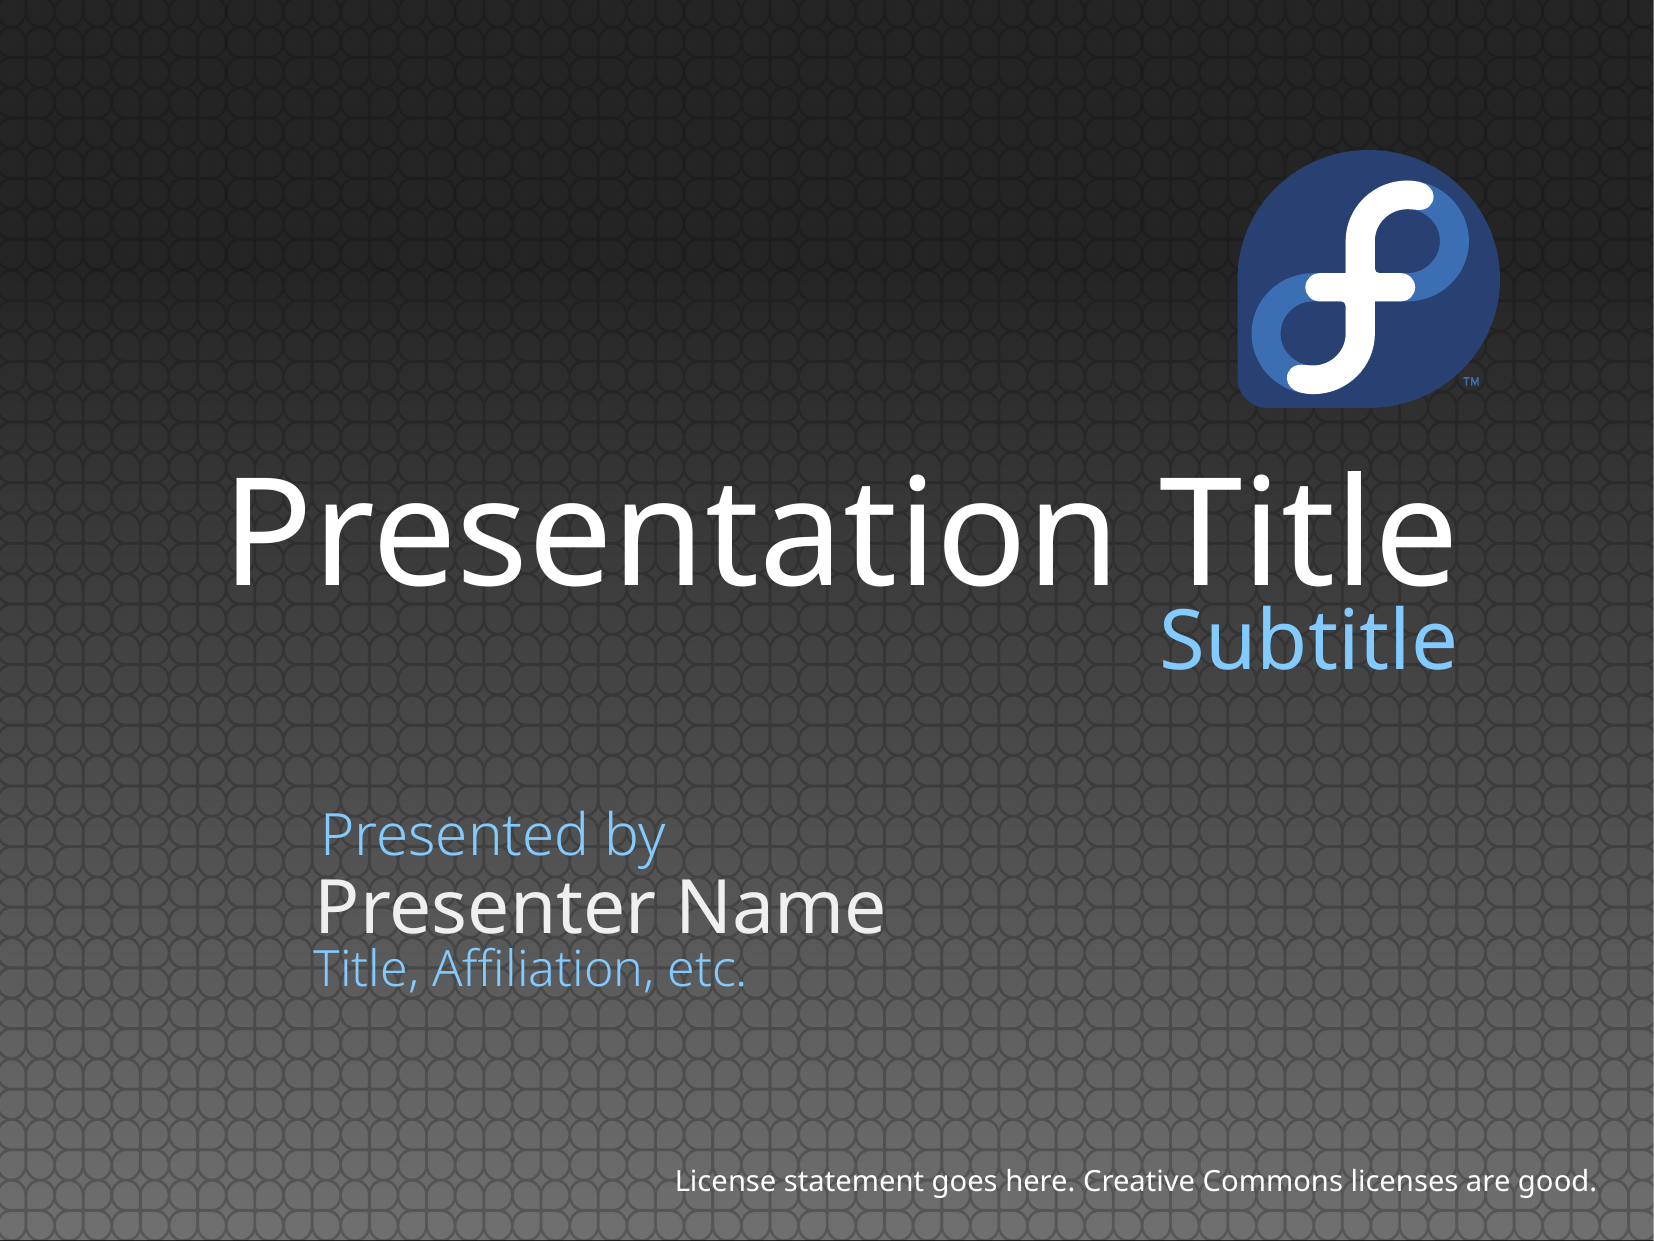

Presentation Title
# Subtitle
Presented by
Presenter Name
Title, Affiliation, etc.
License statement goes here. Creative Commons licenses are good.